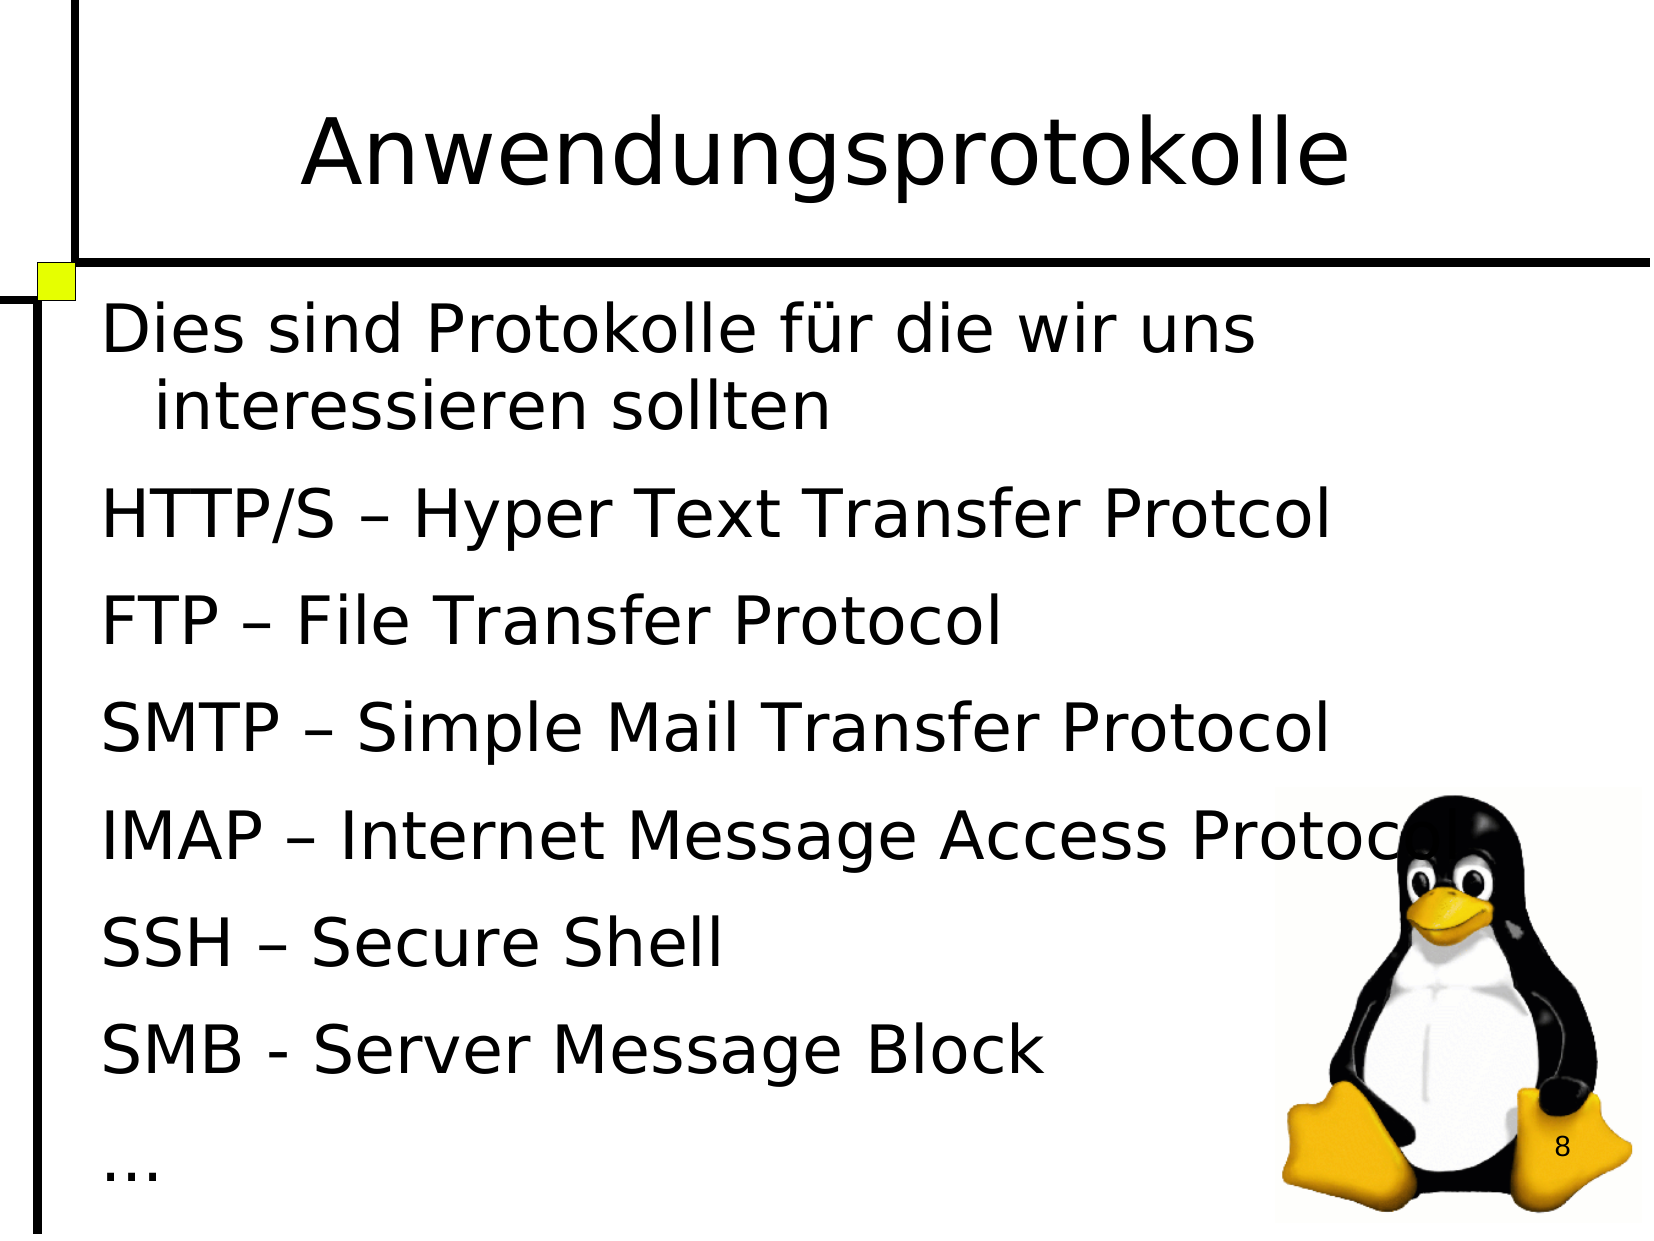

# Anwendungsprotokolle
Dies sind Protokolle für die wir uns interessieren sollten
HTTP/S – Hyper Text Transfer Protcol
FTP – File Transfer Protocol
SMTP – Simple Mail Transfer Protocol
IMAP – Internet Message Access Protocol
SSH – Secure Shell
SMB - Server Message Block
...
8